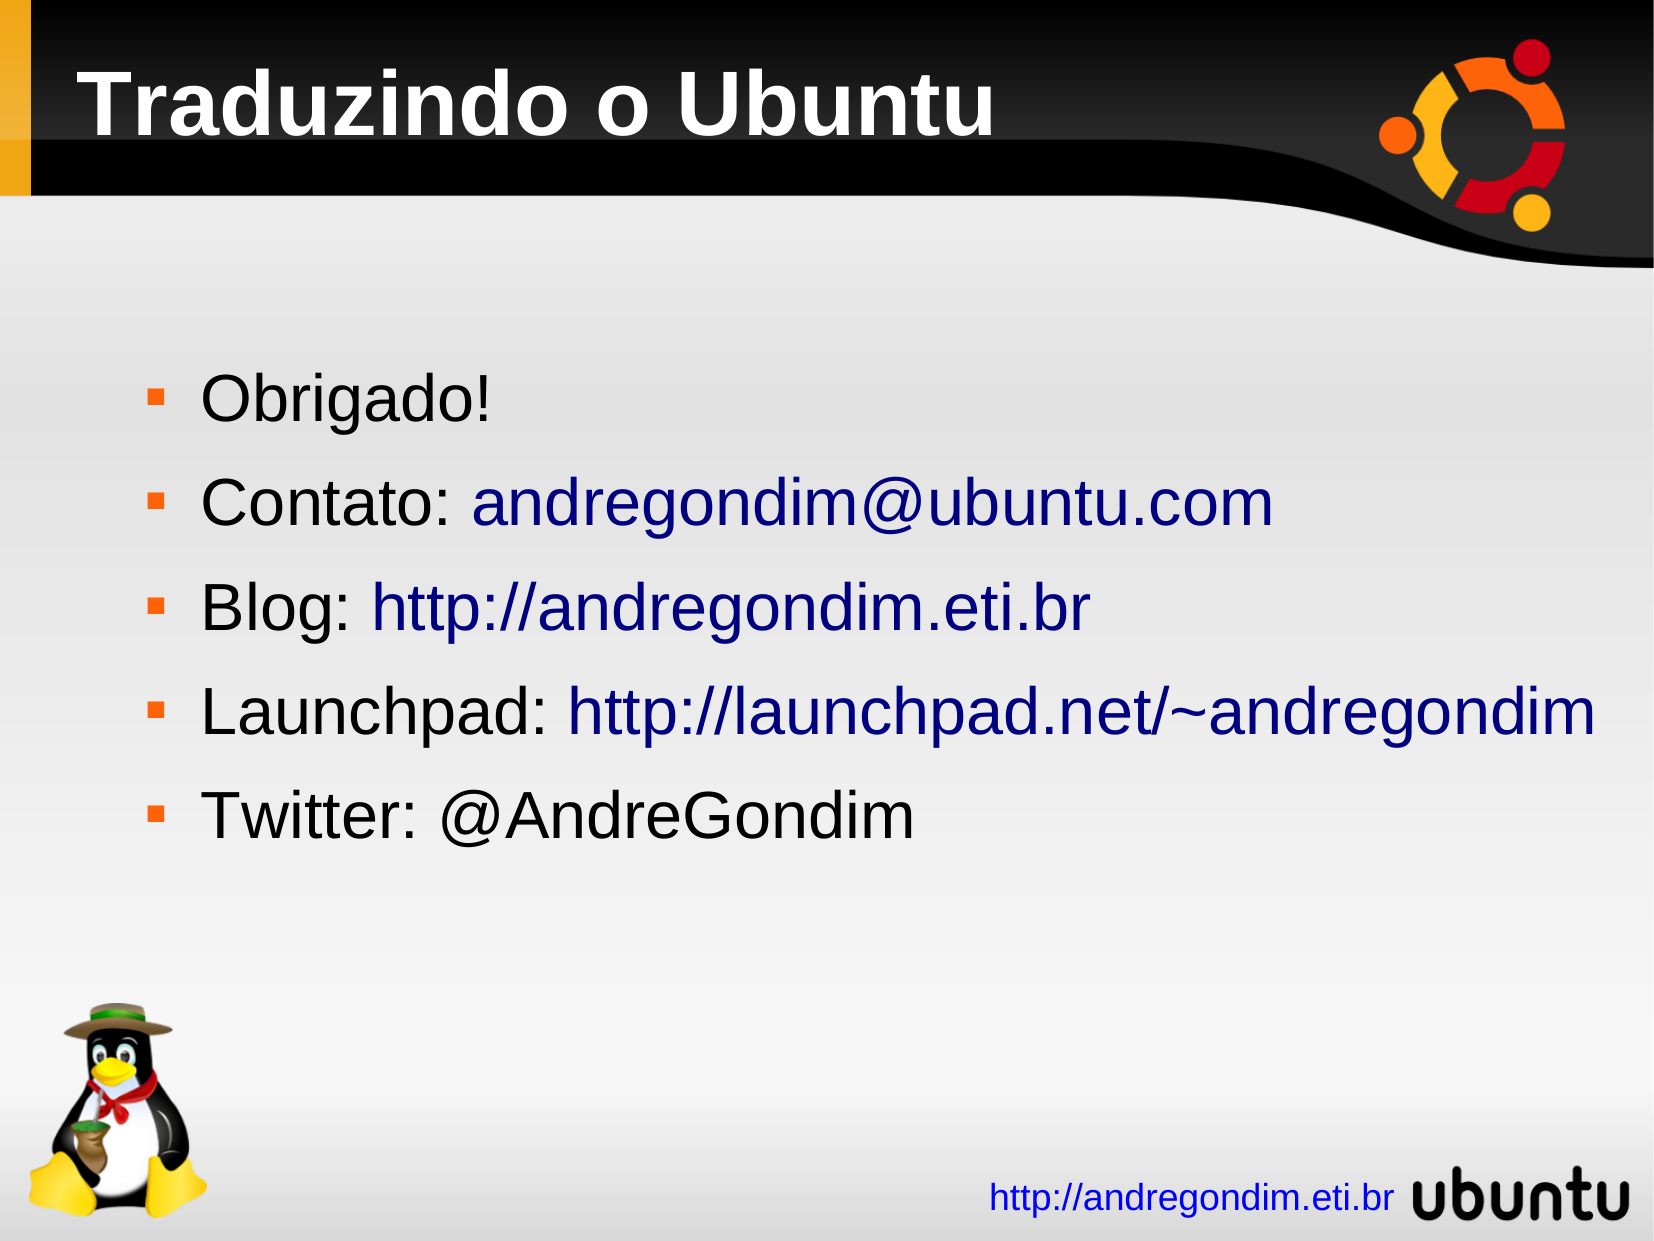

# Traduzindo o Ubuntu
Obrigado!
Contato: andregondim@ubuntu.com
Blog: http://andregondim.eti.br
Launchpad: http://launchpad.net/~andregondim
Twitter: @AndreGondim